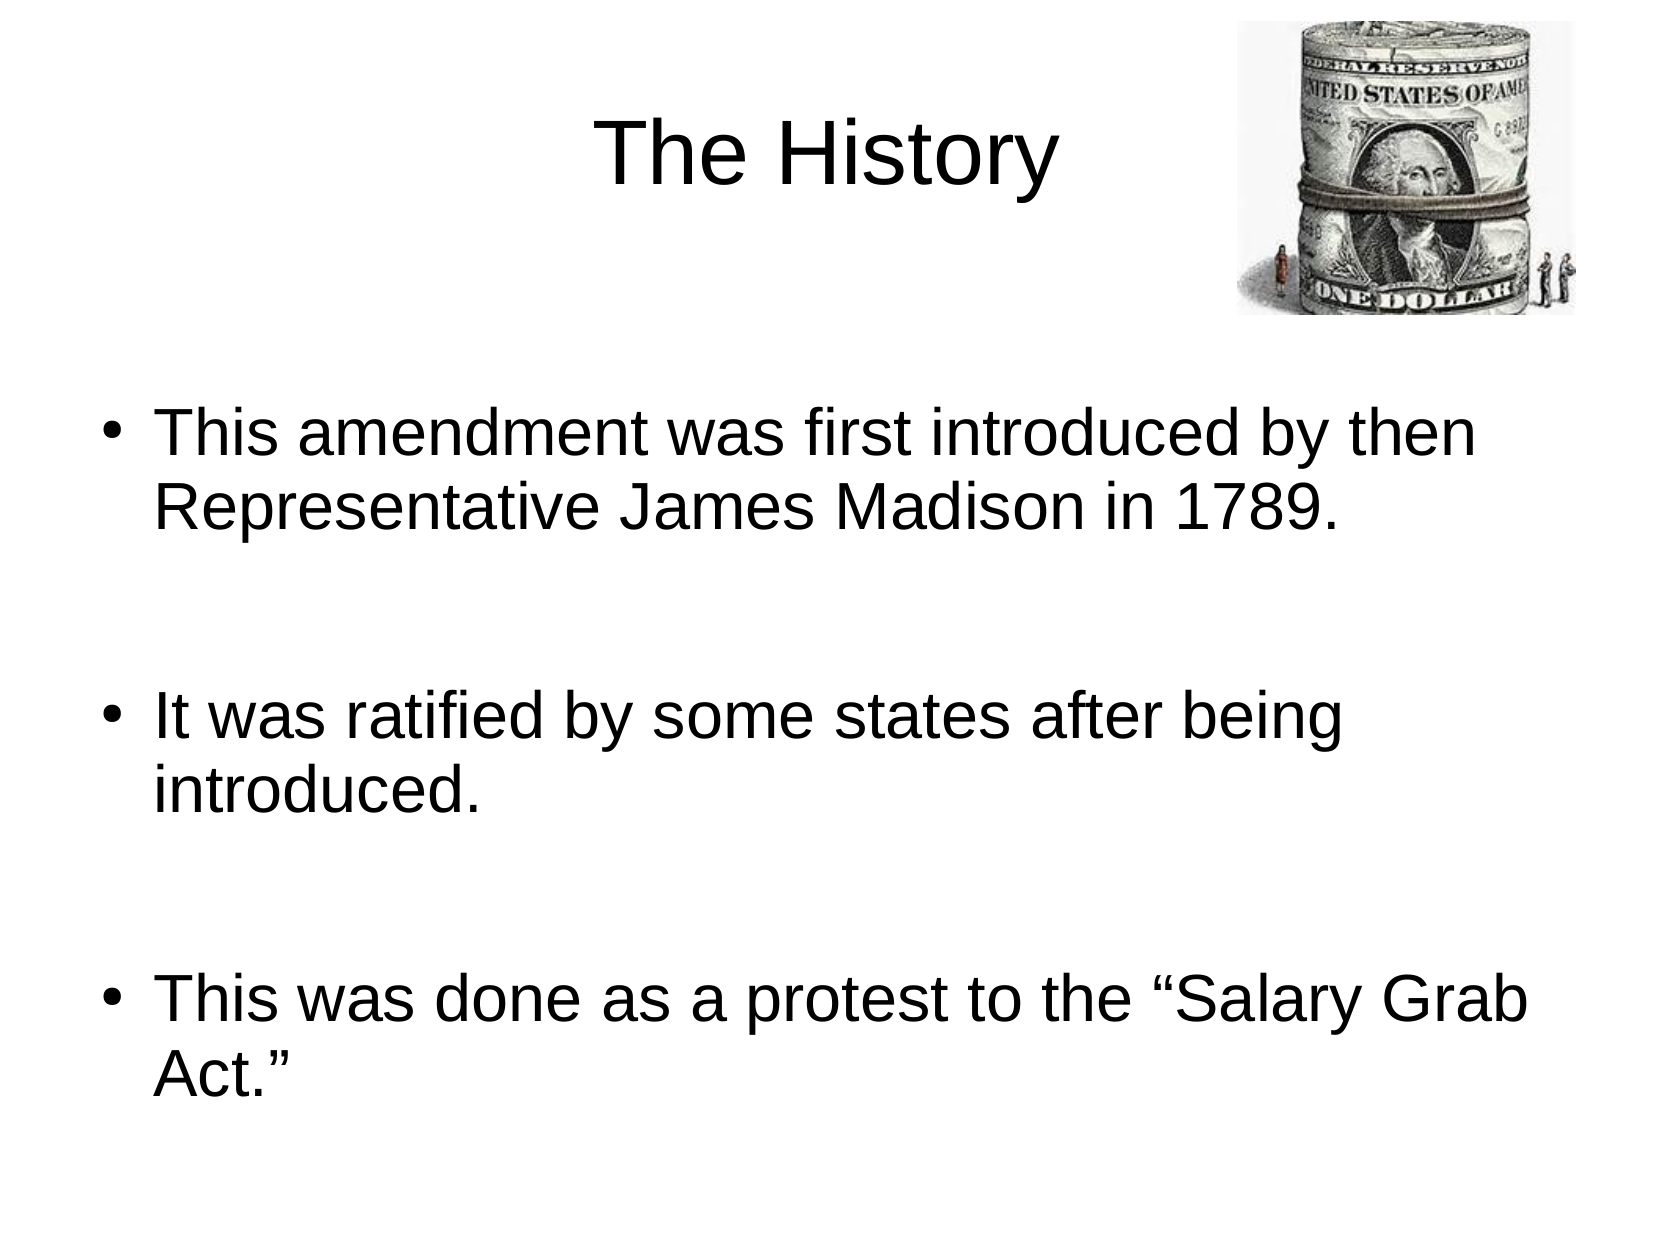

# The History
This amendment was first introduced by then Representative James Madison in 1789.
It was ratified by some states after being introduced.
This was done as a protest to the “Salary Grab Act.”